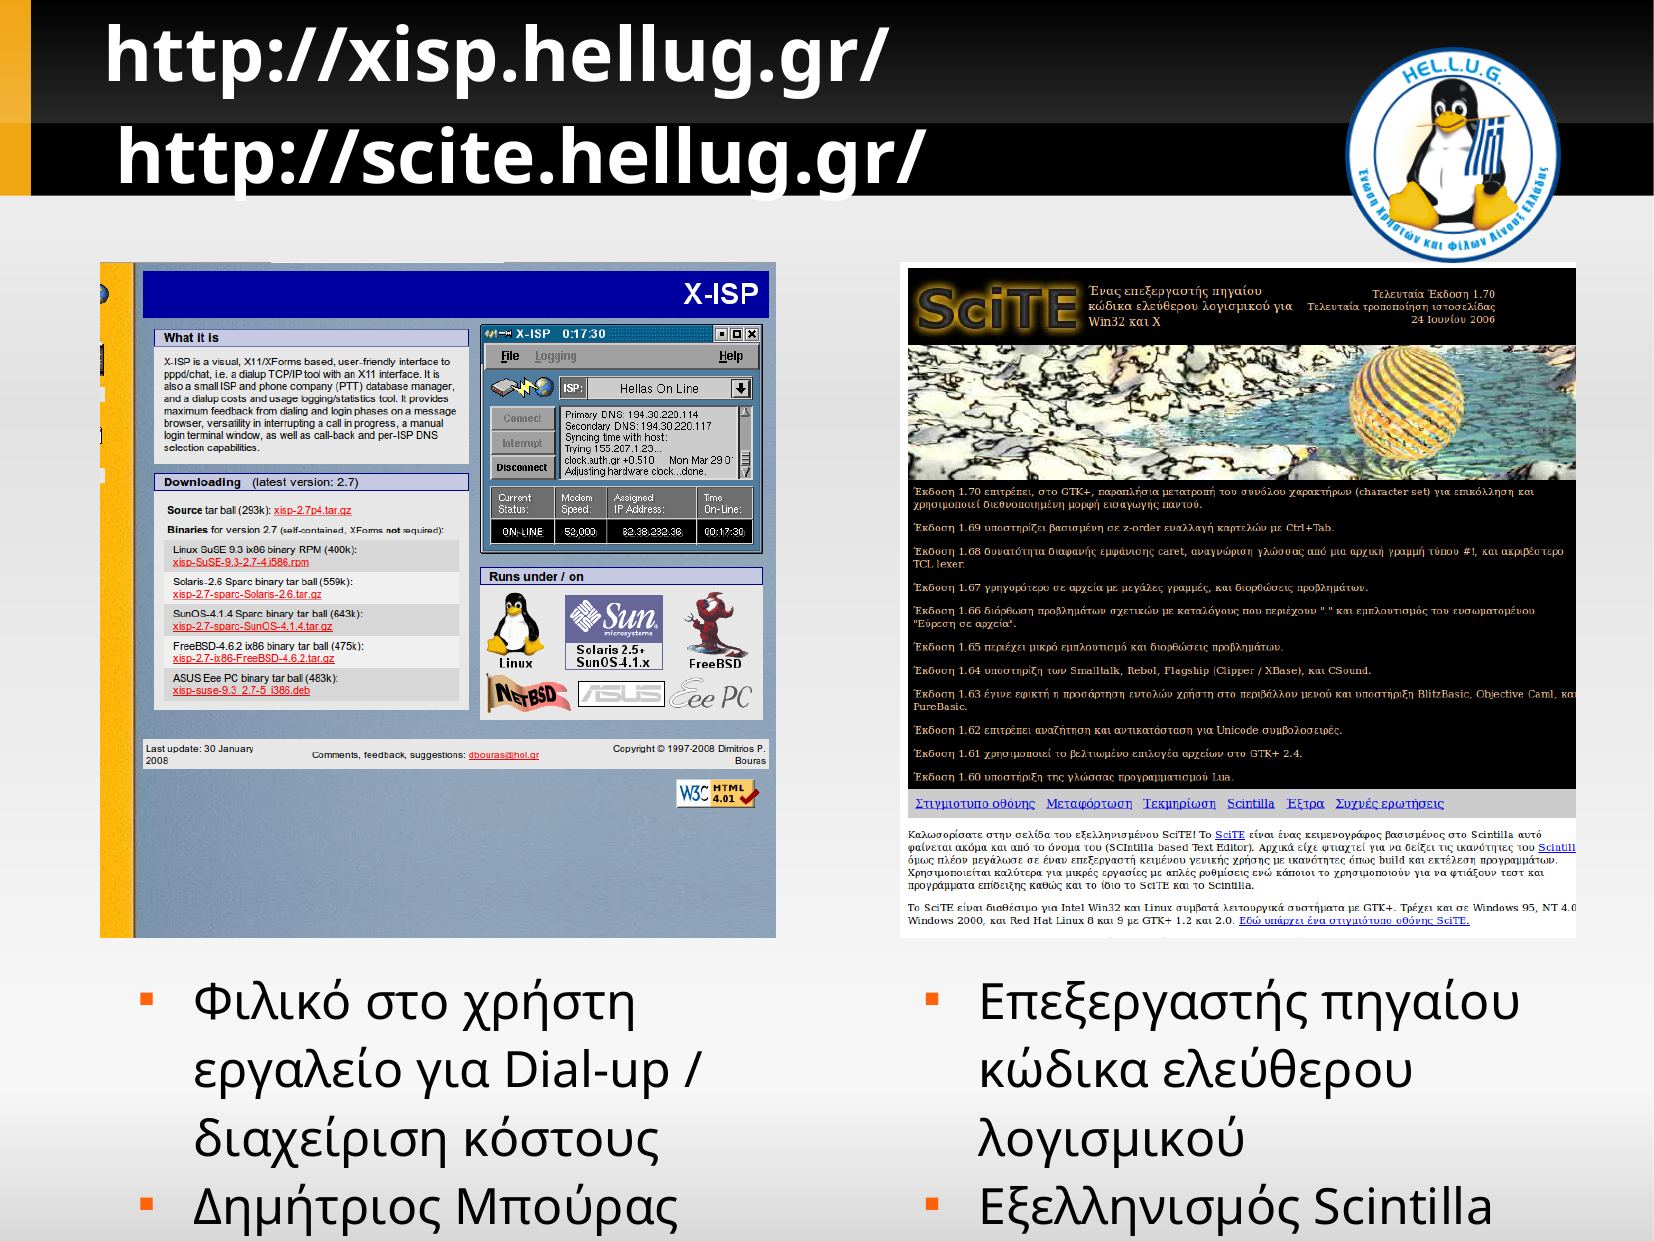

# http://xisp.hellug.gr/ http://scite.hellug.gr/
Φιλικό στο χρήστη εργαλείο για Dial-up / διαχείριση κόστους
Δημήτριος Μπούρας
Επεξεργαστής πηγαίου κώδικα ελεύθερου λογισμικού
Εξελληνισμός Scintilla